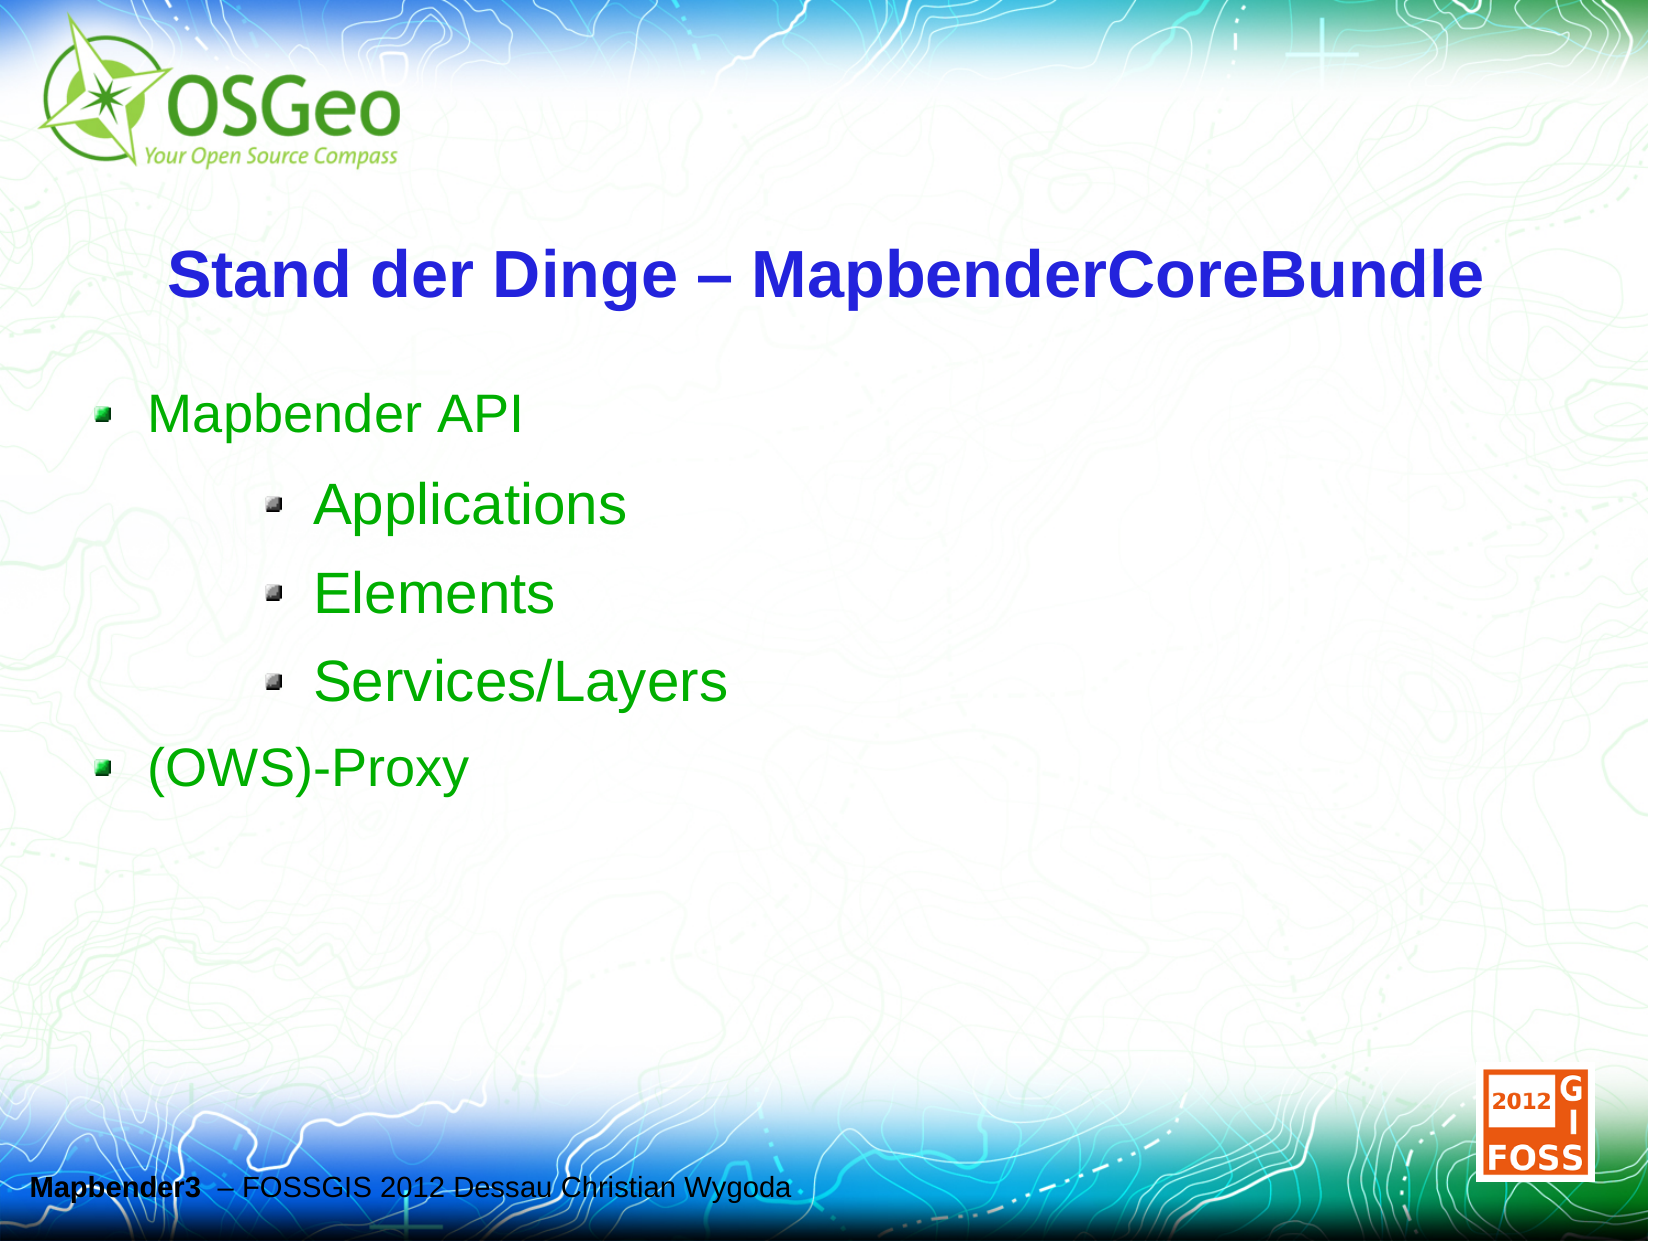

# Stand der Dinge – MapbenderCoreBundle
Mapbender API
Applications
Elements
Services/Layers
(OWS)-Proxy